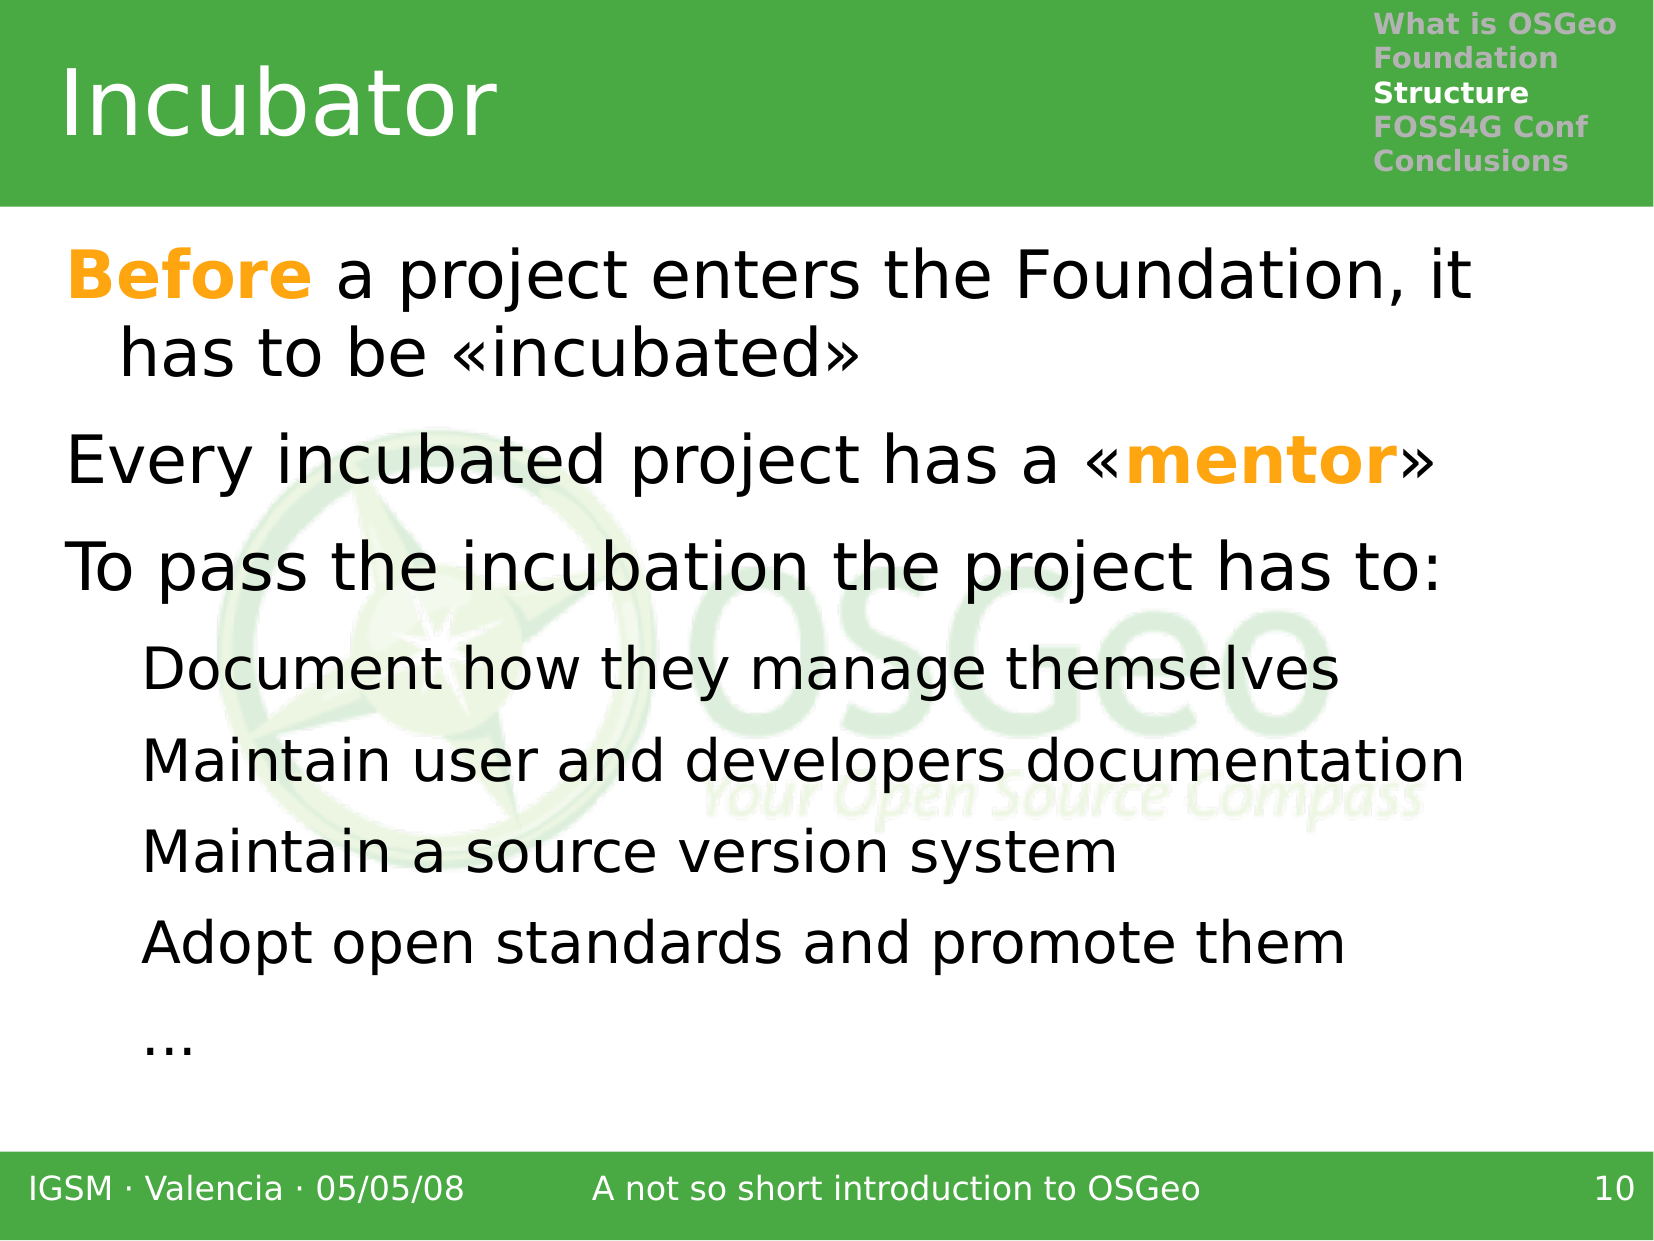

What is OSGeo
Foundation Structure
FOSS4G Conf
Conclusions
# Incubator
Before a project enters the Foundation, it has to be «incubated»
Every incubated project has a «mentor»
To pass the incubation the project has to:
Document how they manage themselves
Maintain user and developers documentation
Maintain a source version system
Adopt open standards and promote them
...
IGSM · Valencia · 05/05/08
A not so short introduction to OSGeo
10